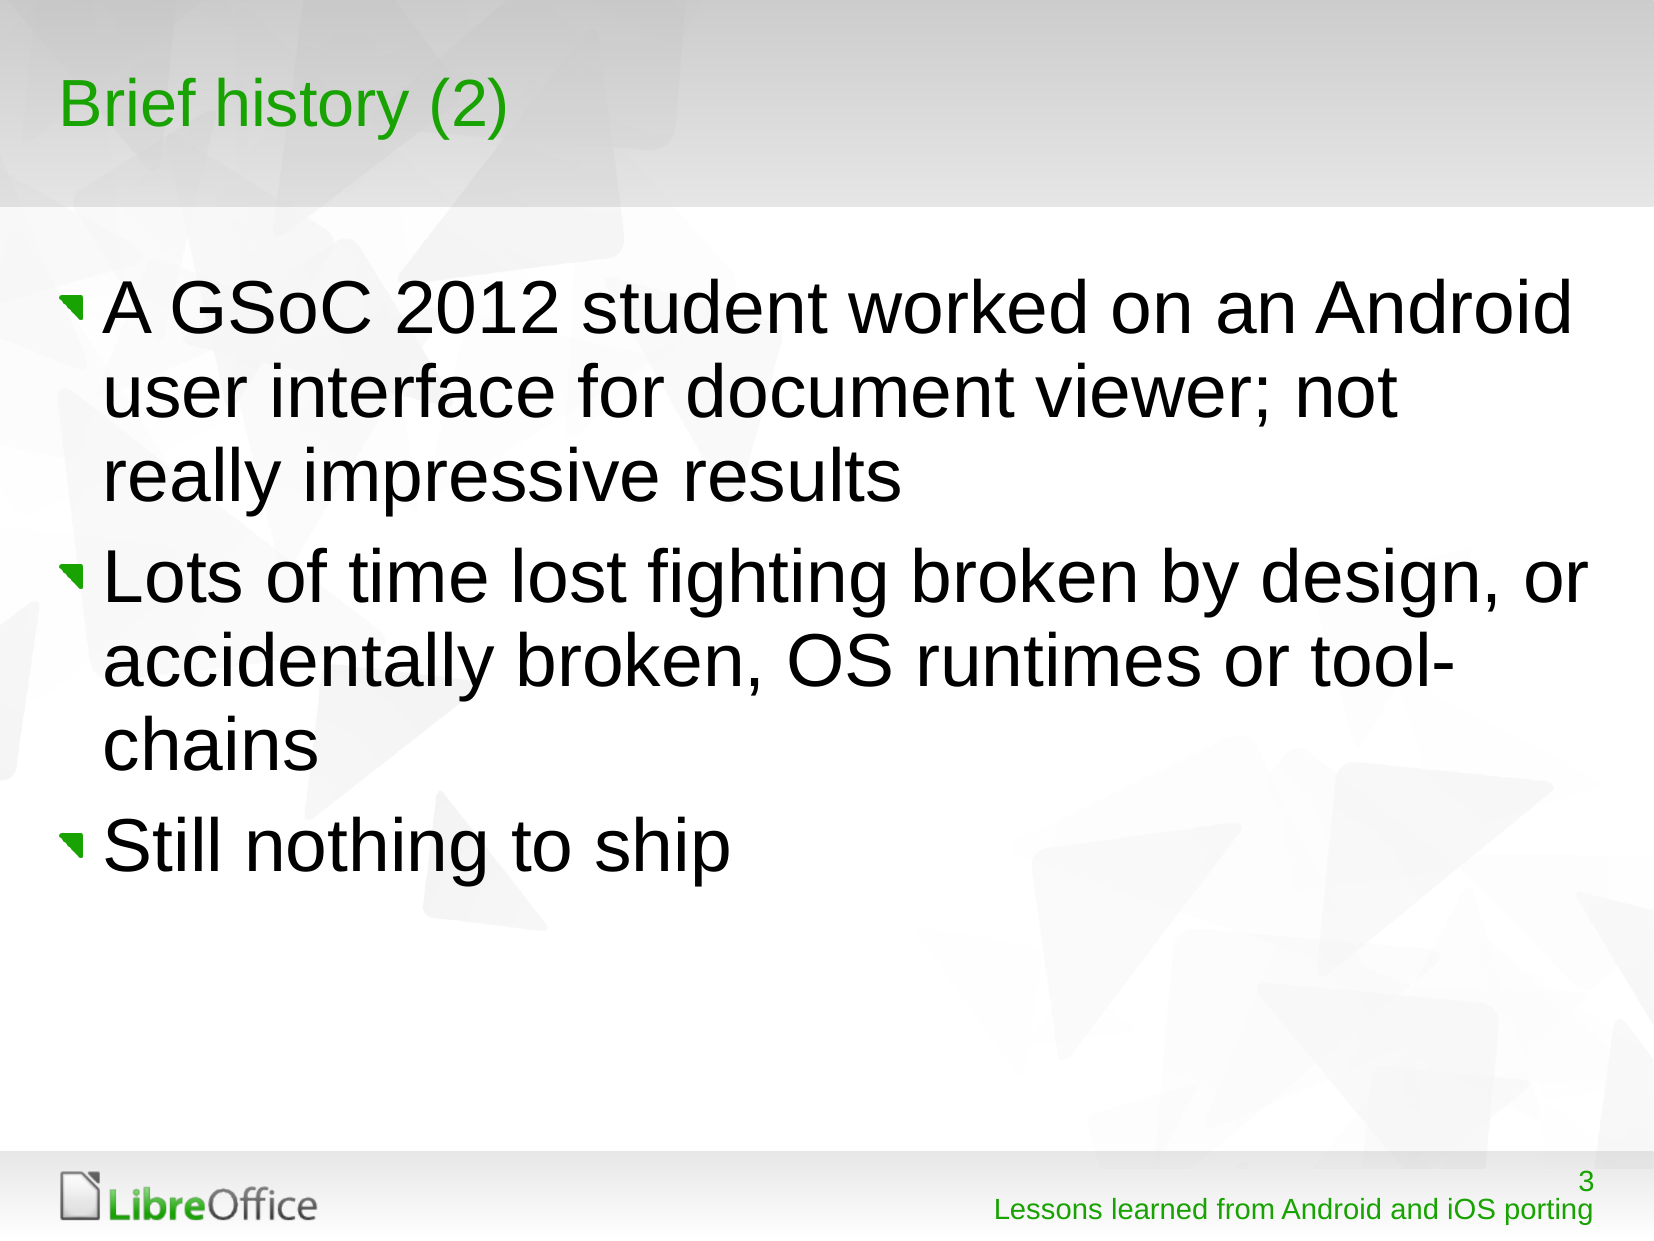

# Brief history (2)
A GSoC 2012 student worked on an Android user interface for document viewer; not really impressive results
Lots of time lost fighting broken by design, or accidentally broken, OS runtimes or tool-chains
Still nothing to ship
3
Lessons learned from Android and iOS porting